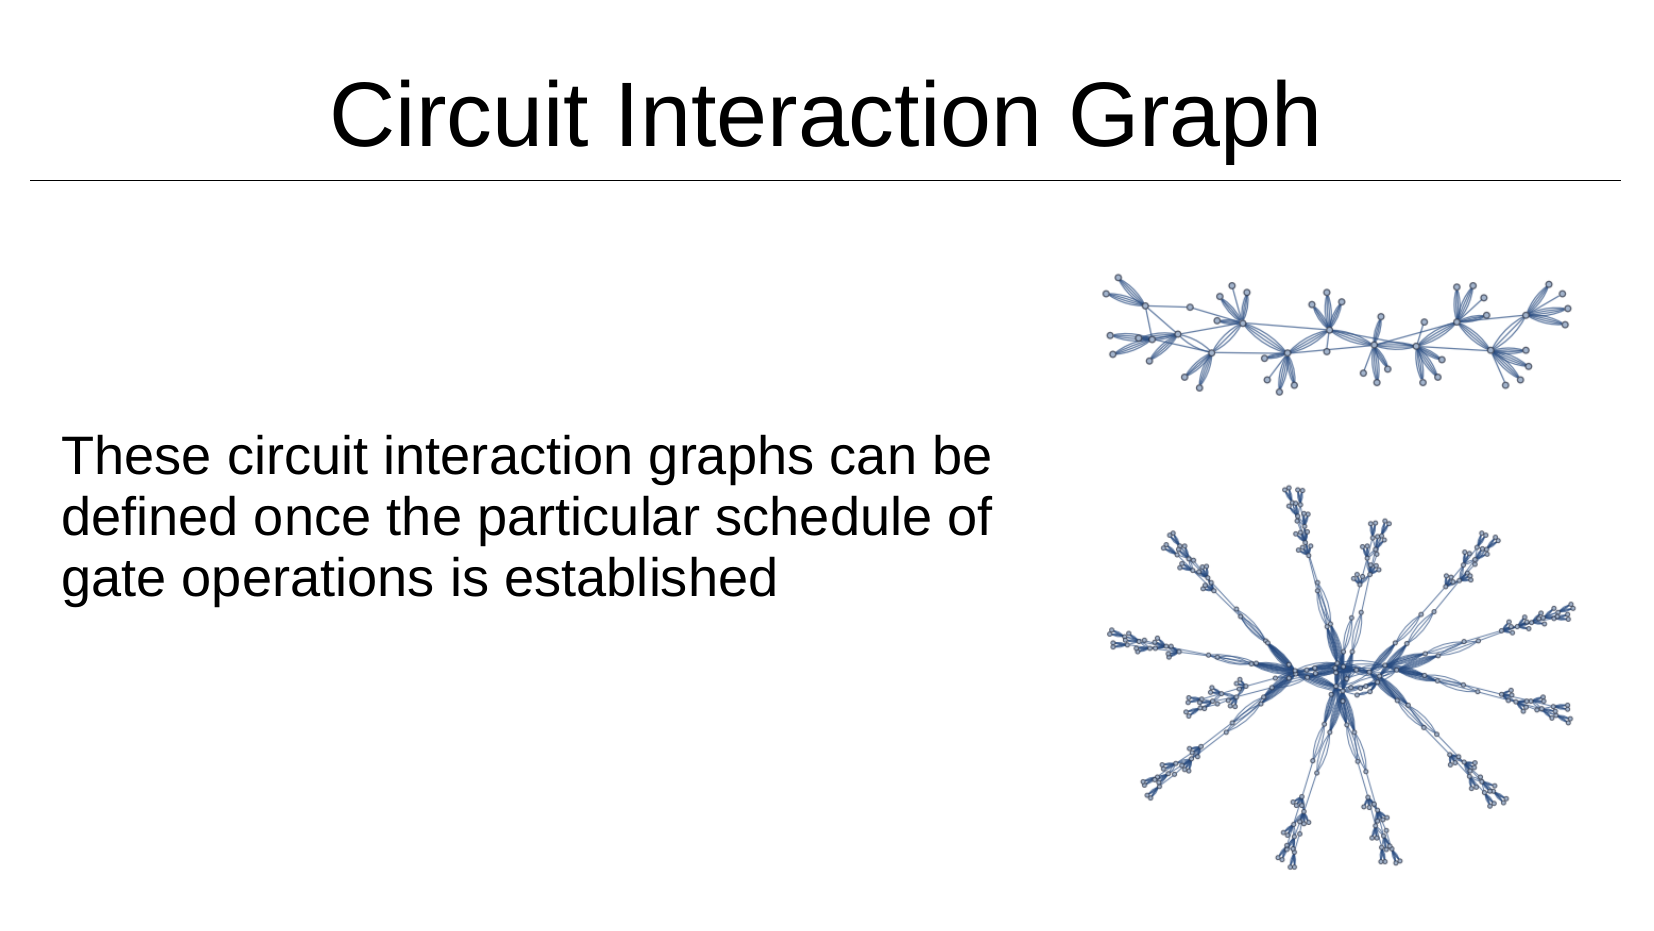

# Circuit Interaction Graph
These circuit interaction graphs can be defined once the particular schedule of gate operations is established